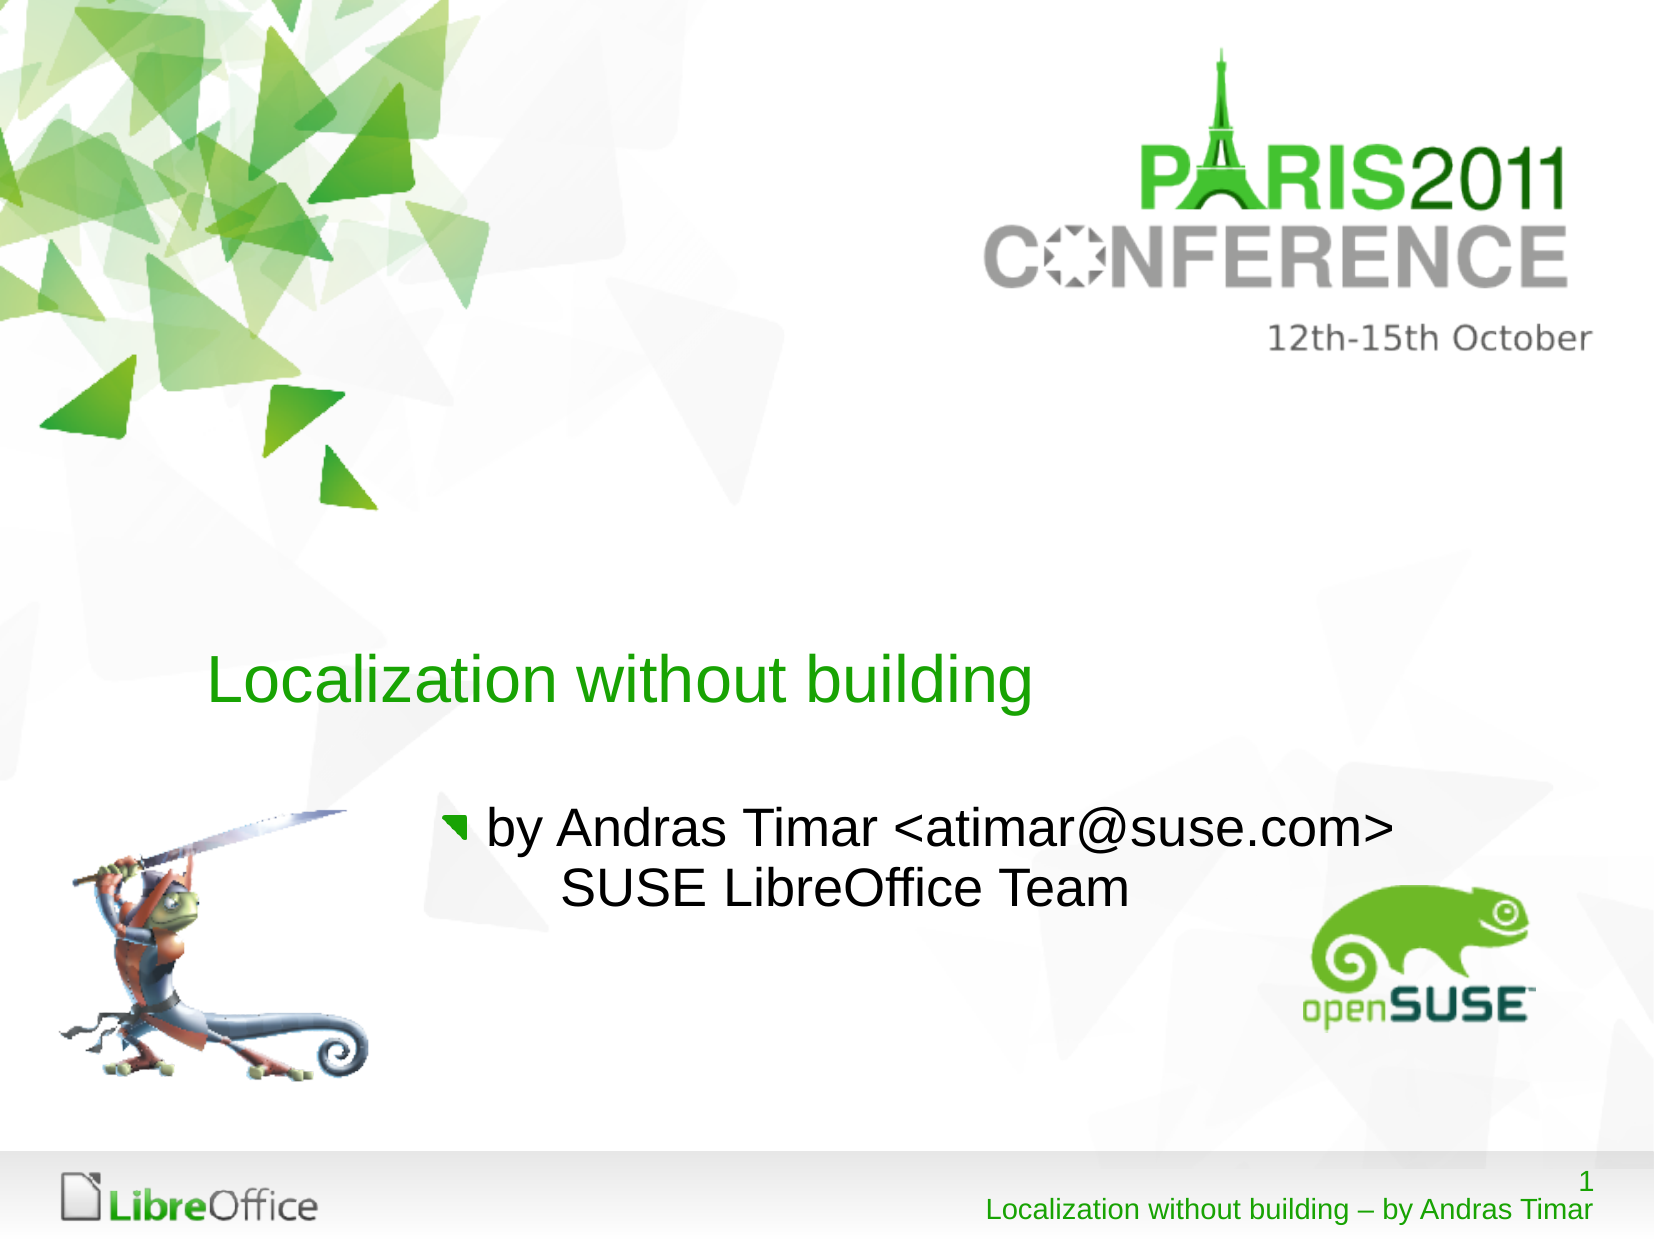

# Localization without building
by Andras Timar <atimar@suse.com>
	SUSE LibreOffice Team
1
Localization without building – by Andras Timar